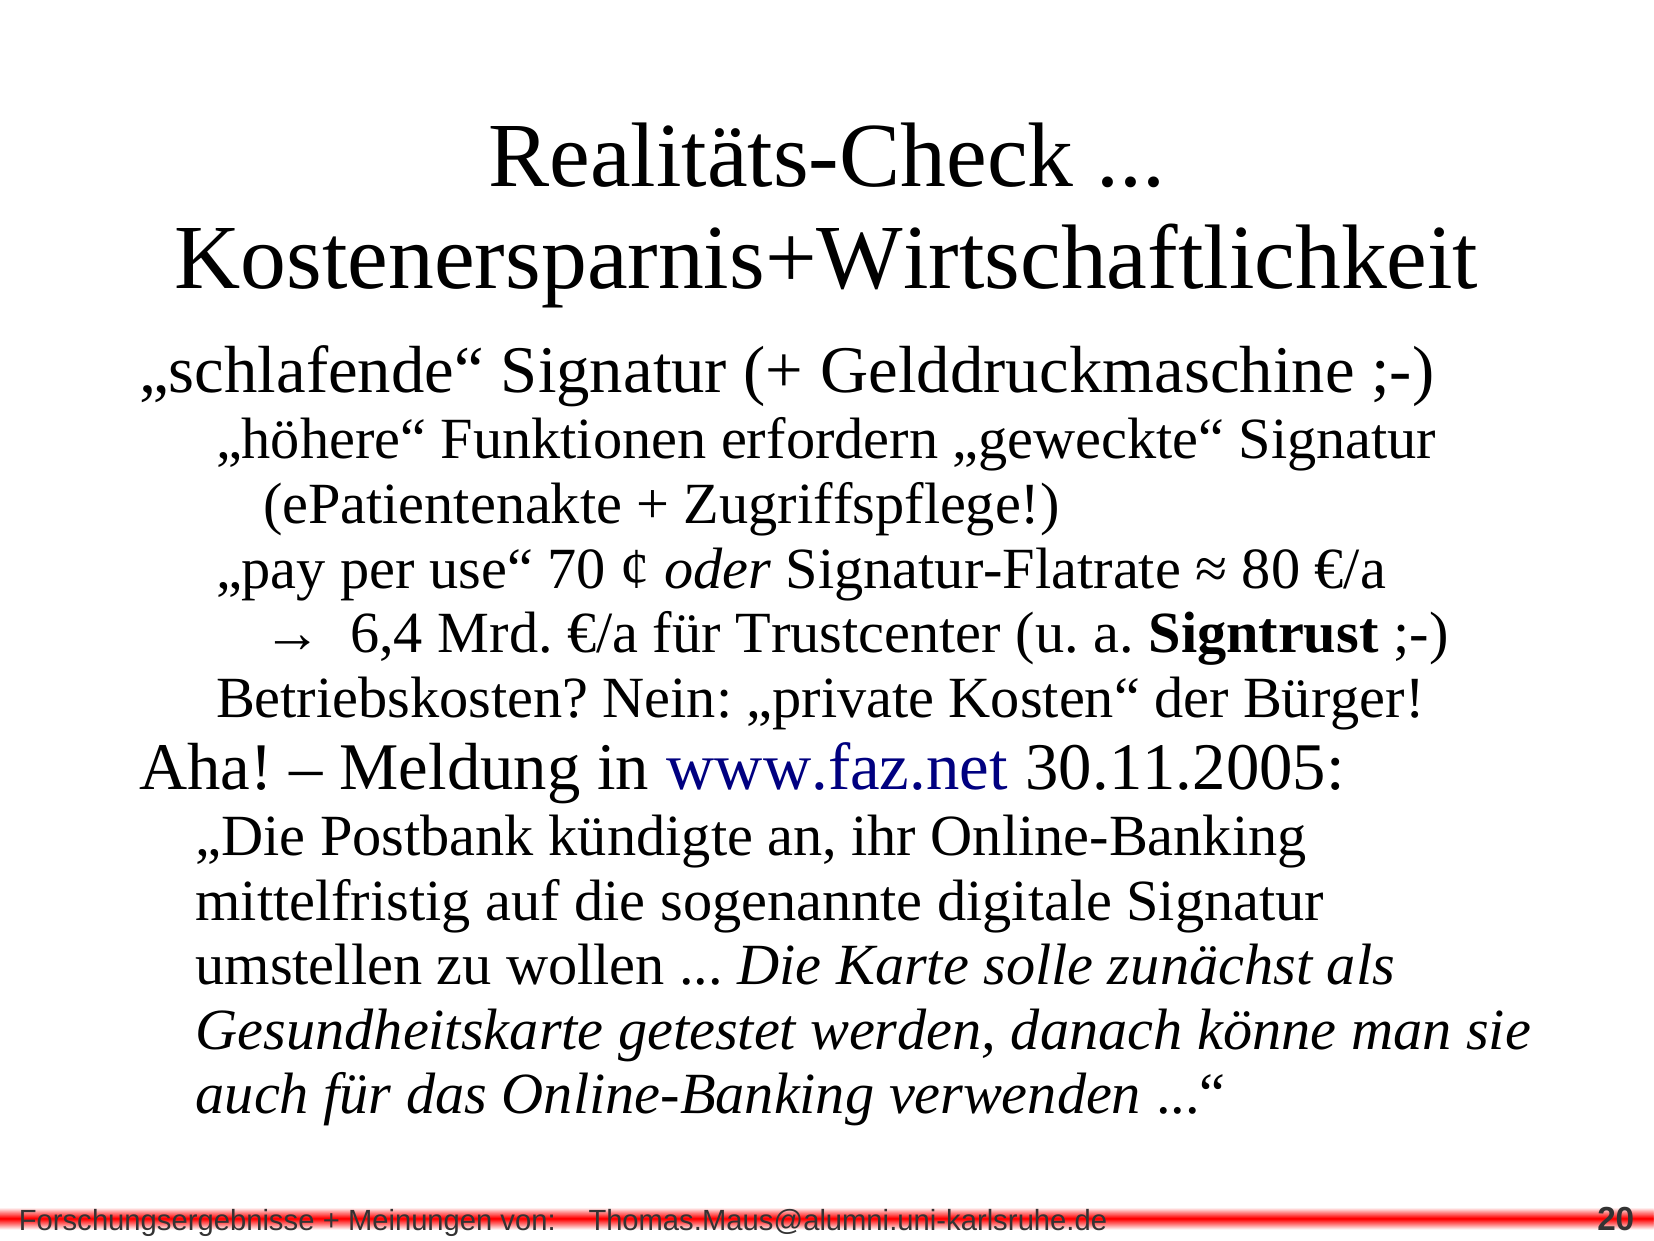

# Realitäts-Check ... Kostenersparnis+Wirtschaftlichkeit
„schlafende“ Signatur (+ Gelddruckmaschine ;-)
„höhere“ Funktionen erfordern „geweckte“ Signatur
(ePatientenakte + Zugriffspflege!)
„pay per use“ 70 ¢ oder Signatur-Flatrate ≈ 80 €/a
→ 6,4 Mrd. €/a für Trustcenter (u. a. Signtrust ;-)
Betriebskosten? Nein: „private Kosten“ der Bürger!
Aha! – Meldung in www.faz.net 30.11.2005:
„Die Postbank kündigte an, ihr Online-Banking mittelfristig auf die sogenannte digitale Signatur umstellen zu wollen ... Die Karte solle zunächst als Gesundheitskarte getestet werden, danach könne man sie auch für das Online-Banking verwenden ...“